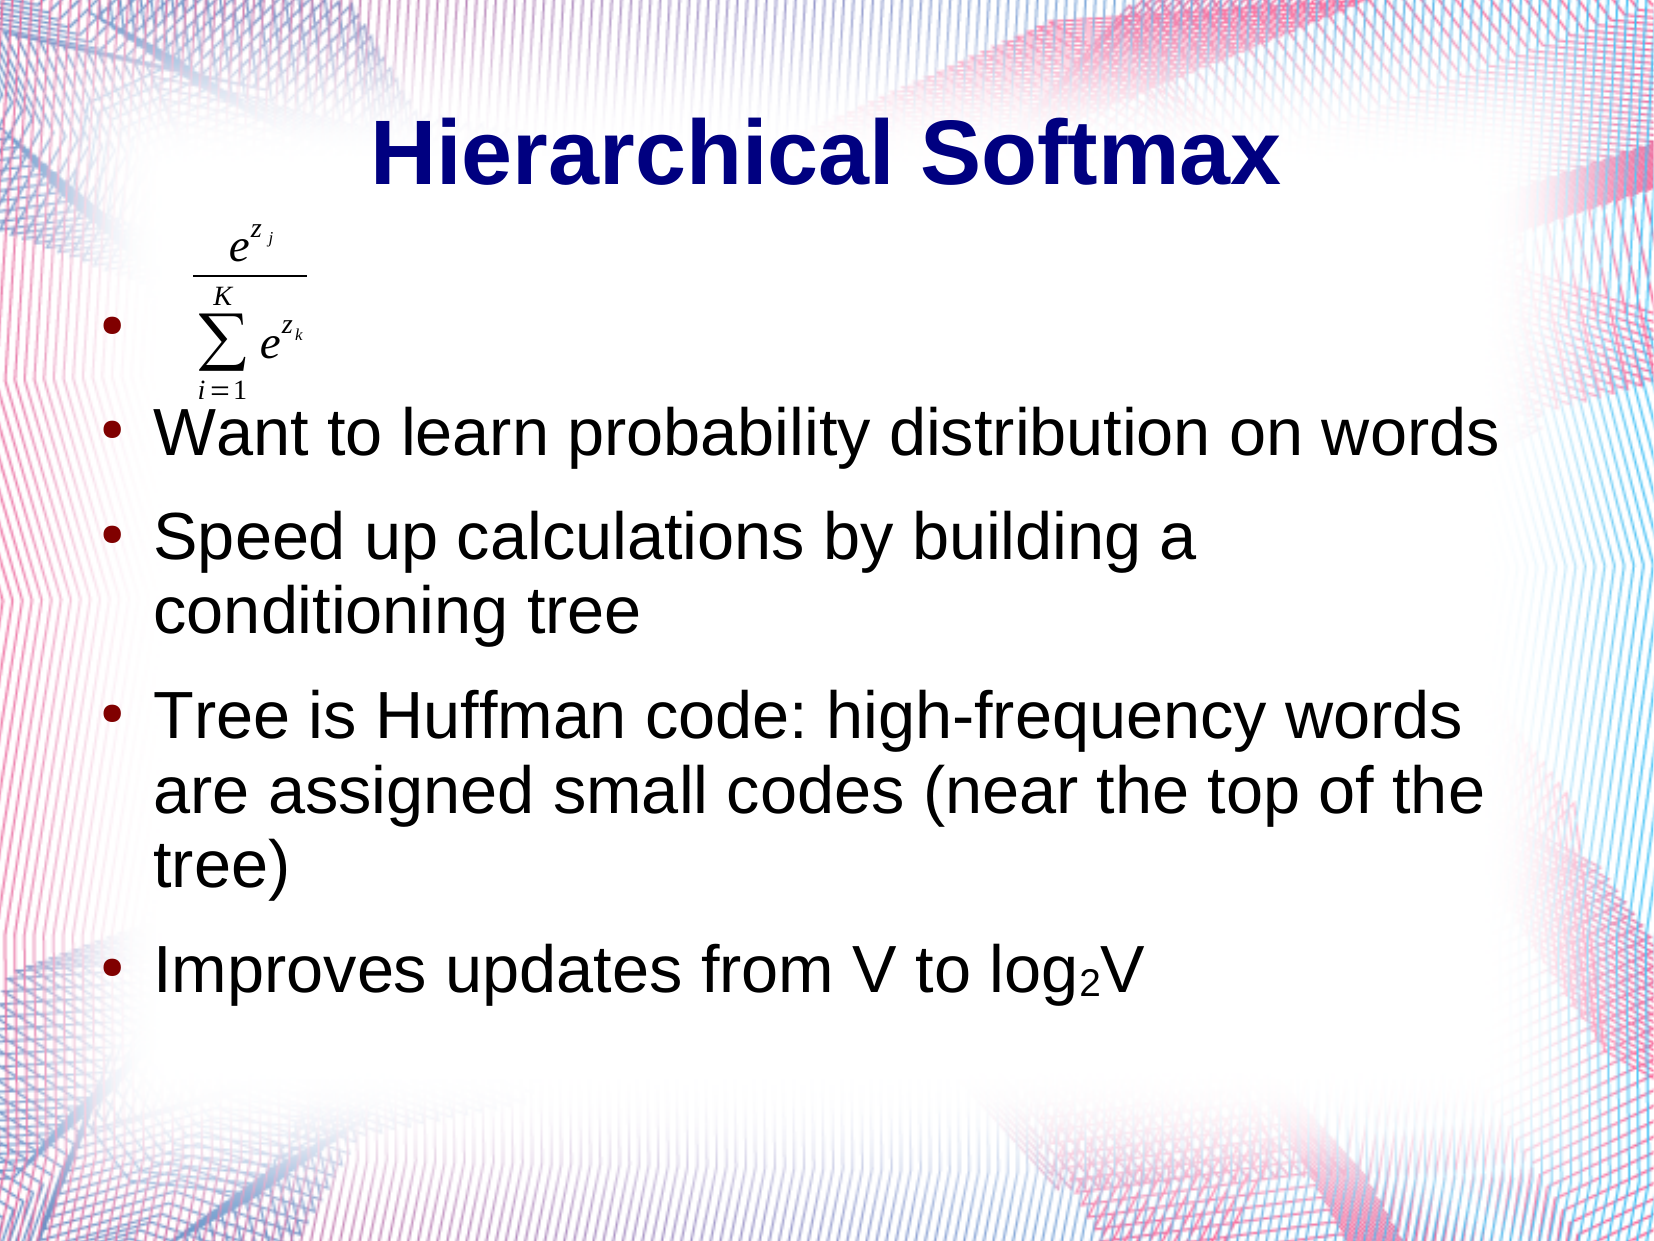

Hierarchical Softmax
# Want to learn probability distribution on words
Speed up calculations by building a conditioning tree
Tree is Huffman code: high-frequency words are assigned small codes (near the top of the tree)
Improves updates from V to log2V